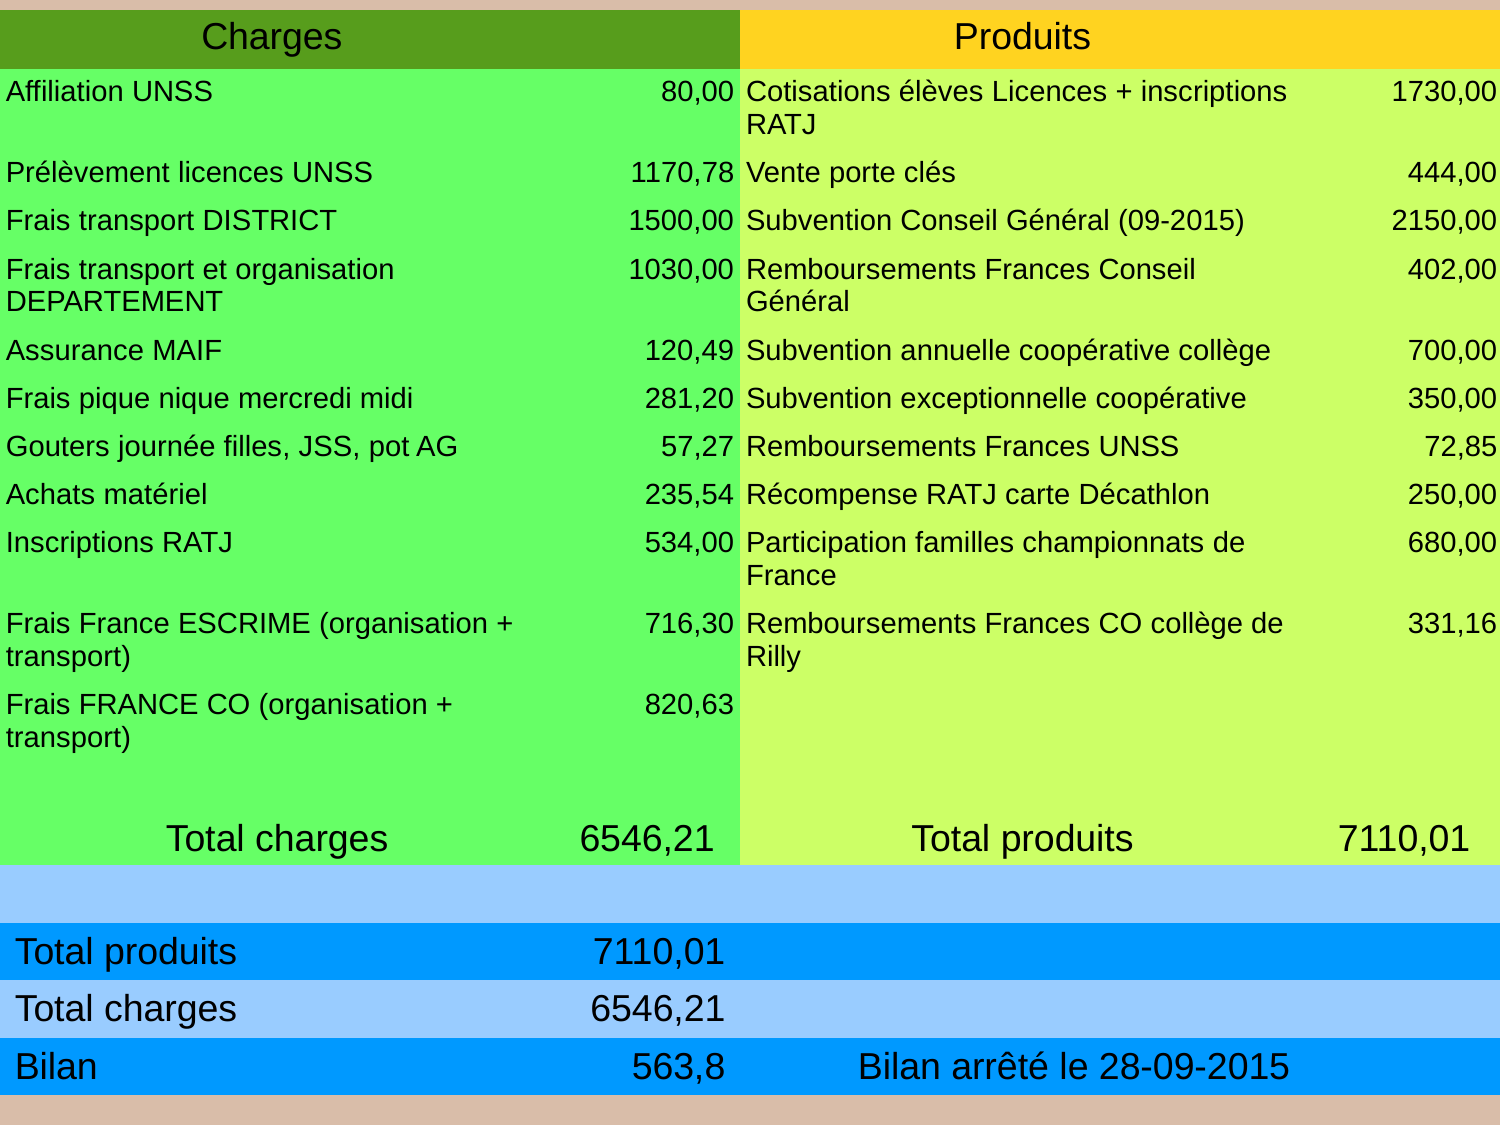

| | ASSOCIATION SPORTIVE DU COLLEGE PAUL ELUARD VERZY | | | | |
| --- | --- | --- | --- | --- | --- |
| | | | | | |
| Exercice comptable 2014 / 2015 | | | | | |
| | | | | | |
| | | | | Produits | |
| | | | | | |
| Charges | | Produits | |
| --- | --- | --- | --- |
| Affiliation UNSS | 80,00 | Cotisations élèves Licences + inscriptions RATJ | 1730,00 |
| Prélèvement licences UNSS | 1170,78 | Vente porte clés | 444,00 |
| Frais transport DISTRICT | 1500,00 | Subvention Conseil Général (09-2015) | 2150,00 |
| Frais transport et organisation DEPARTEMENT | 1030,00 | Remboursements Frances Conseil Général | 402,00 |
| Assurance MAIF | 120,49 | Subvention annuelle coopérative collège | 700,00 |
| Frais pique nique mercredi midi | 281,20 | Subvention exceptionnelle coopérative | 350,00 |
| Gouters journée filles, JSS, pot AG | 57,27 | Remboursements Frances UNSS | 72,85 |
| Achats matériel | 235,54 | Récompense RATJ carte Décathlon | 250,00 |
| Inscriptions RATJ | 534,00 | Participation familles championnats de France | 680,00 |
| Frais France ESCRIME (organisation + transport) | 716,30 | Remboursements Frances CO collège de Rilly | 331,16 |
| Frais FRANCE CO (organisation + transport) | 820,63 | | |
| | | | |
| Total charges | 6546,21 | Total produits | 7110,01 |
| | | | |
| Total produits | 7110,01 | | |
| Total charges | 6546,21 | | |
| Bilan | 563,8 | Bilan arrêté le 28-09-2015 | |